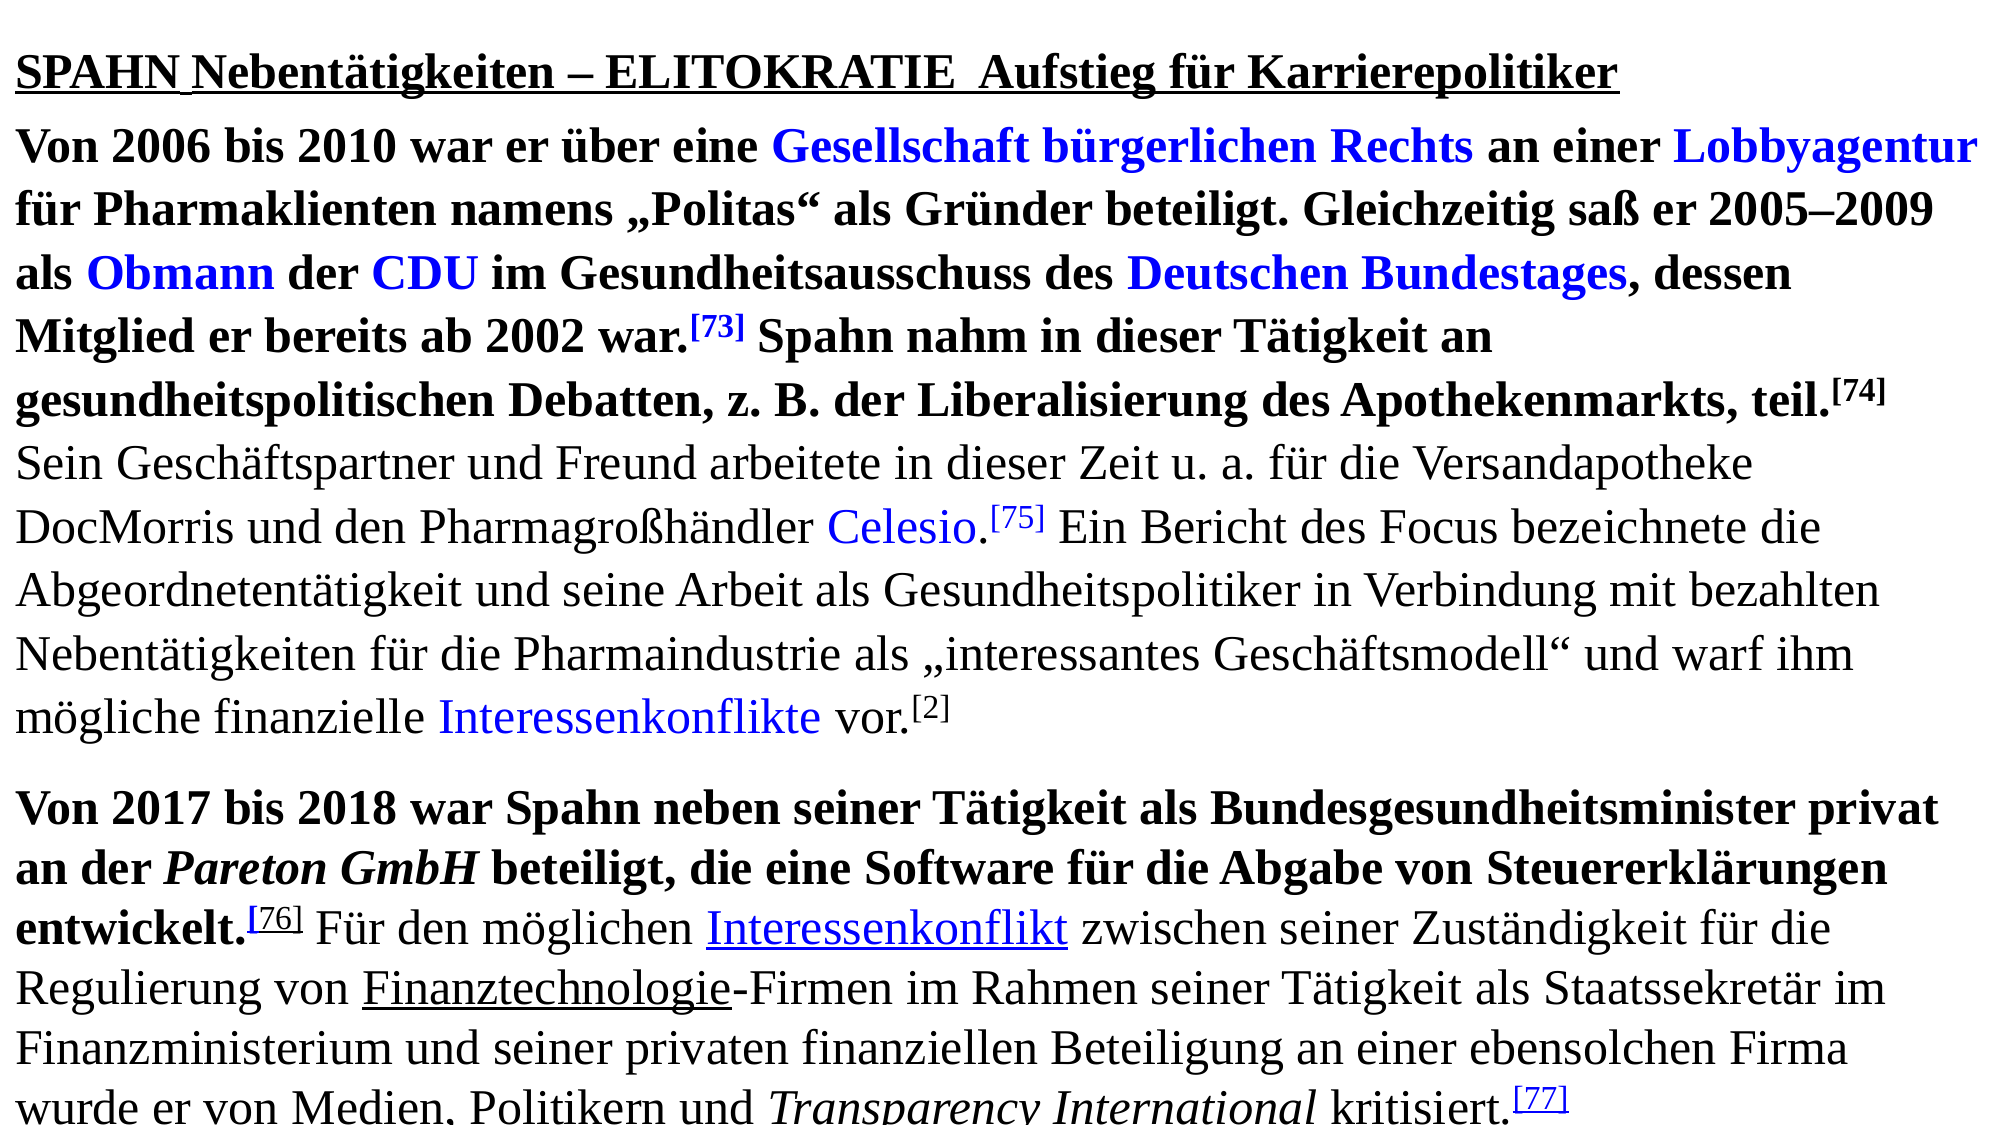

SPAHN Nebentätigkeiten – ELITOKRATIE Aufstieg für Karrierepolitiker
Von 2006 bis 2010 war er über eine Gesellschaft bürgerlichen Rechts an einer Lobbyagentur für Pharmaklienten namens „Politas“ als Gründer beteiligt. Gleichzeitig saß er 2005–2009 als Obmann der CDU im Gesundheitsausschuss des Deutschen Bundestages, dessen Mitglied er bereits ab 2002 war.[73] Spahn nahm in dieser Tätigkeit an gesundheitspolitischen Debatten, z. B. der Liberalisierung des Apothekenmarkts, teil.[74] Sein Geschäftspartner und Freund arbeitete in dieser Zeit u. a. für die Versandapotheke DocMorris und den Pharmagroßhändler Celesio.[75] Ein Bericht des Focus bezeichnete die Abgeordnetentätigkeit und seine Arbeit als Gesundheitspolitiker in Verbindung mit bezahlten Nebentätigkeiten für die Pharmaindustrie als „interessantes Geschäftsmodell“ und warf ihm mögliche finanzielle Interessenkonflikte vor.[2]
Von 2017 bis 2018 war Spahn neben seiner Tätigkeit als Bundesgesundheitsminister privat an der Pareton GmbH beteiligt, die eine Software für die Abgabe von Steuererklärungen entwickelt.[76] Für den möglichen Interessenkonflikt zwischen seiner Zuständigkeit für die Regulierung von Finanztechnologie-Firmen im Rahmen seiner Tätigkeit als Staatssekretär im Finanzministerium und seiner privaten finanziellen Beteiligung an einer ebensolchen Firma wurde er von Medien, Politikern und Transparency International kritisiert.[77]